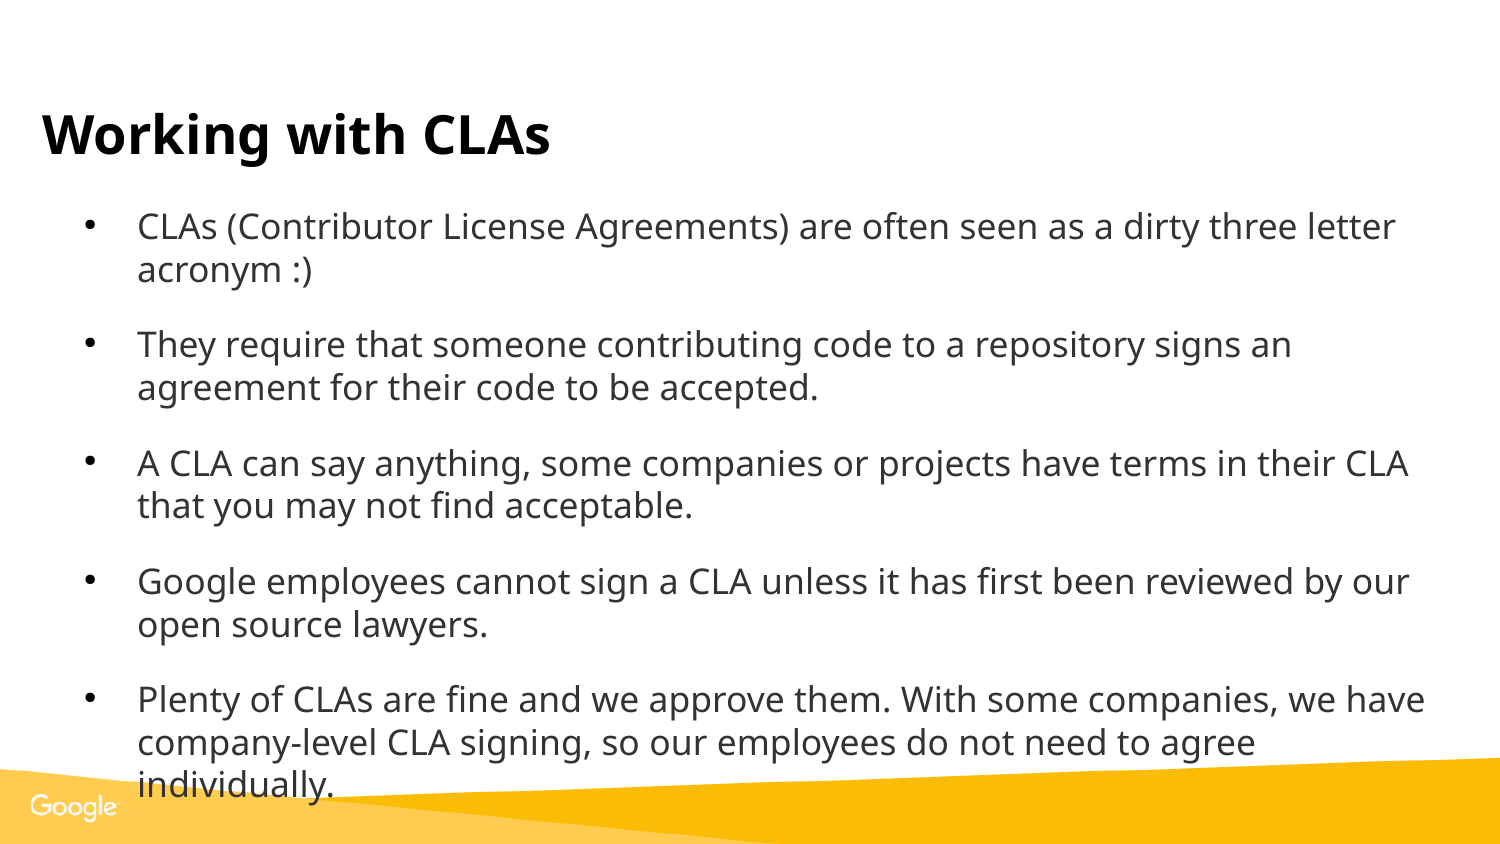

Working with CLAs
# CLAs (Contributor License Agreements) are often seen as a dirty three letter acronym :)
They require that someone contributing code to a repository signs an agreement for their code to be accepted.
A CLA can say anything, some companies or projects have terms in their CLA that you may not find acceptable.
Google employees cannot sign a CLA unless it has first been reviewed by our open source lawyers.
Plenty of CLAs are fine and we approve them. With some companies, we have company-level CLA signing, so our employees do not need to agree individually.